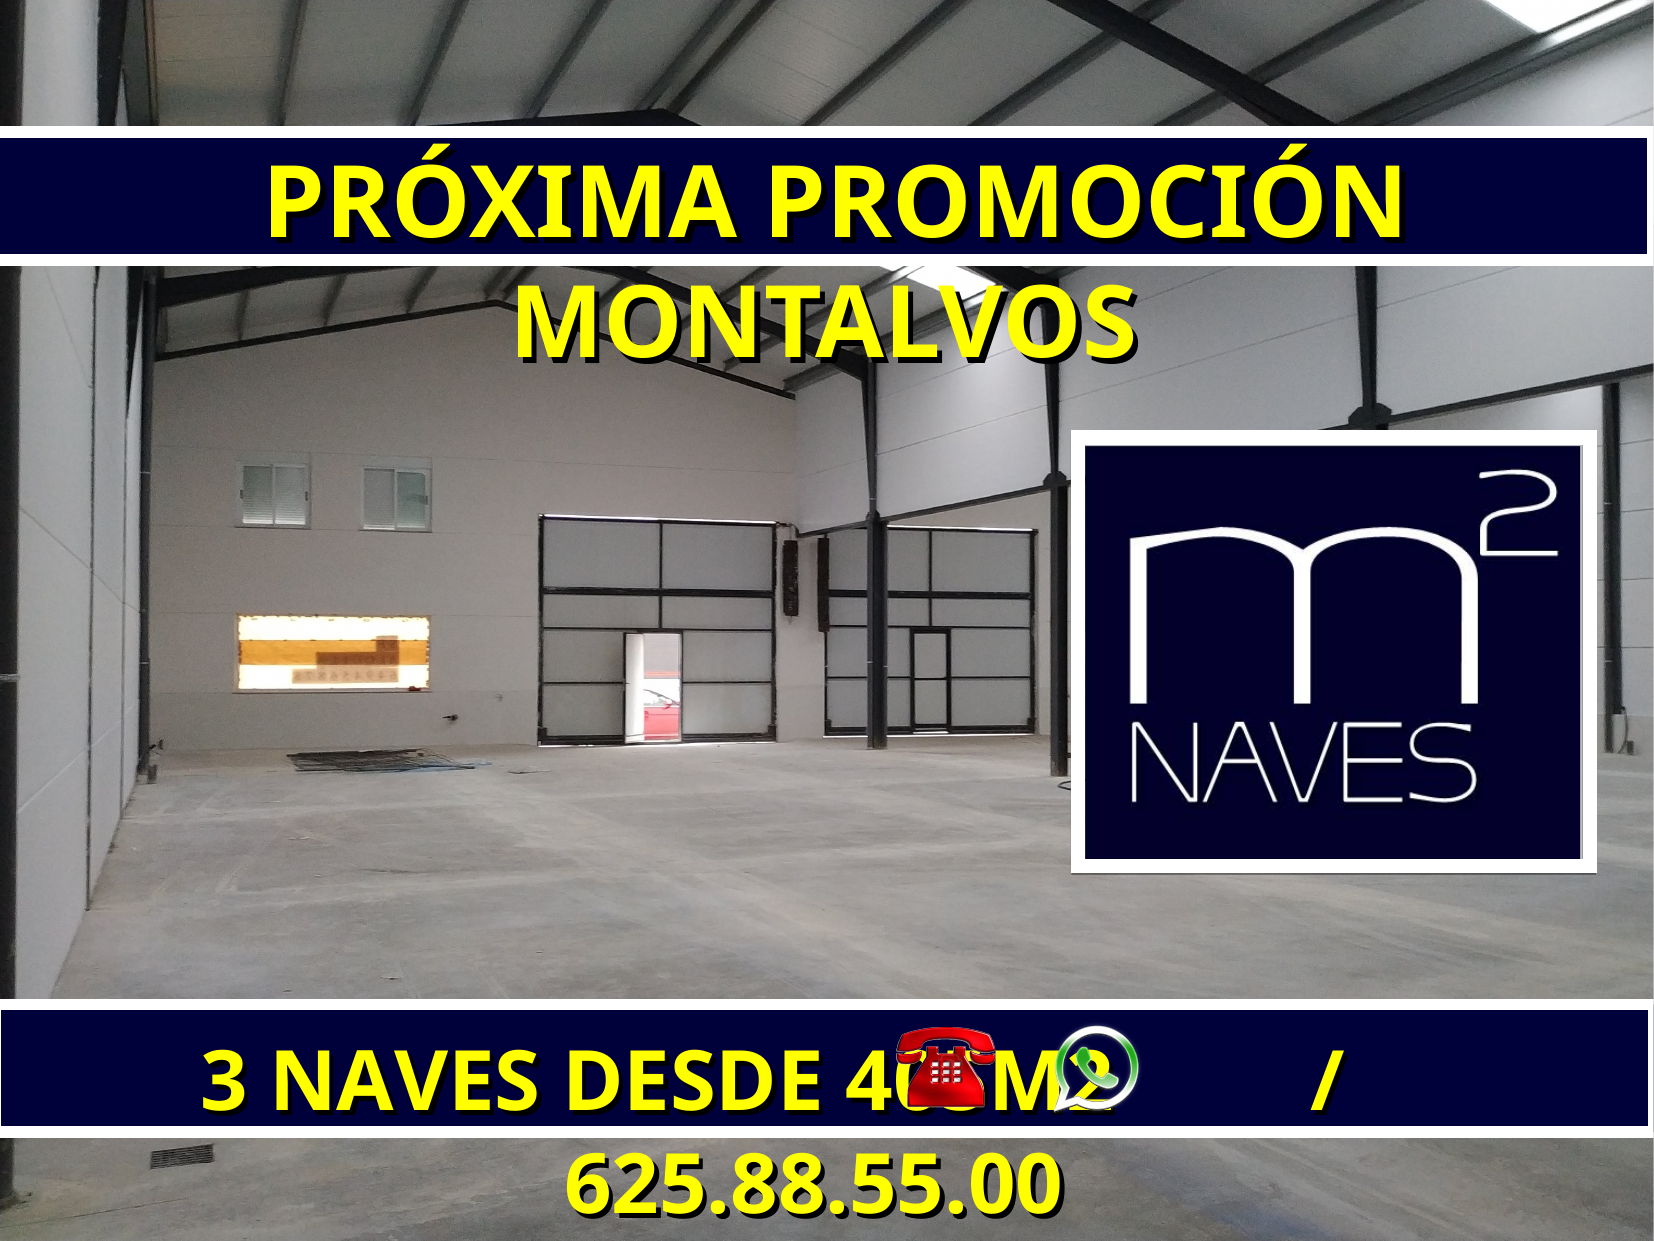

# PRÓXIMA PROMOCIÓN MONTALVOS
 3 NAVES DESDE 405M2 / 625.88.55.00